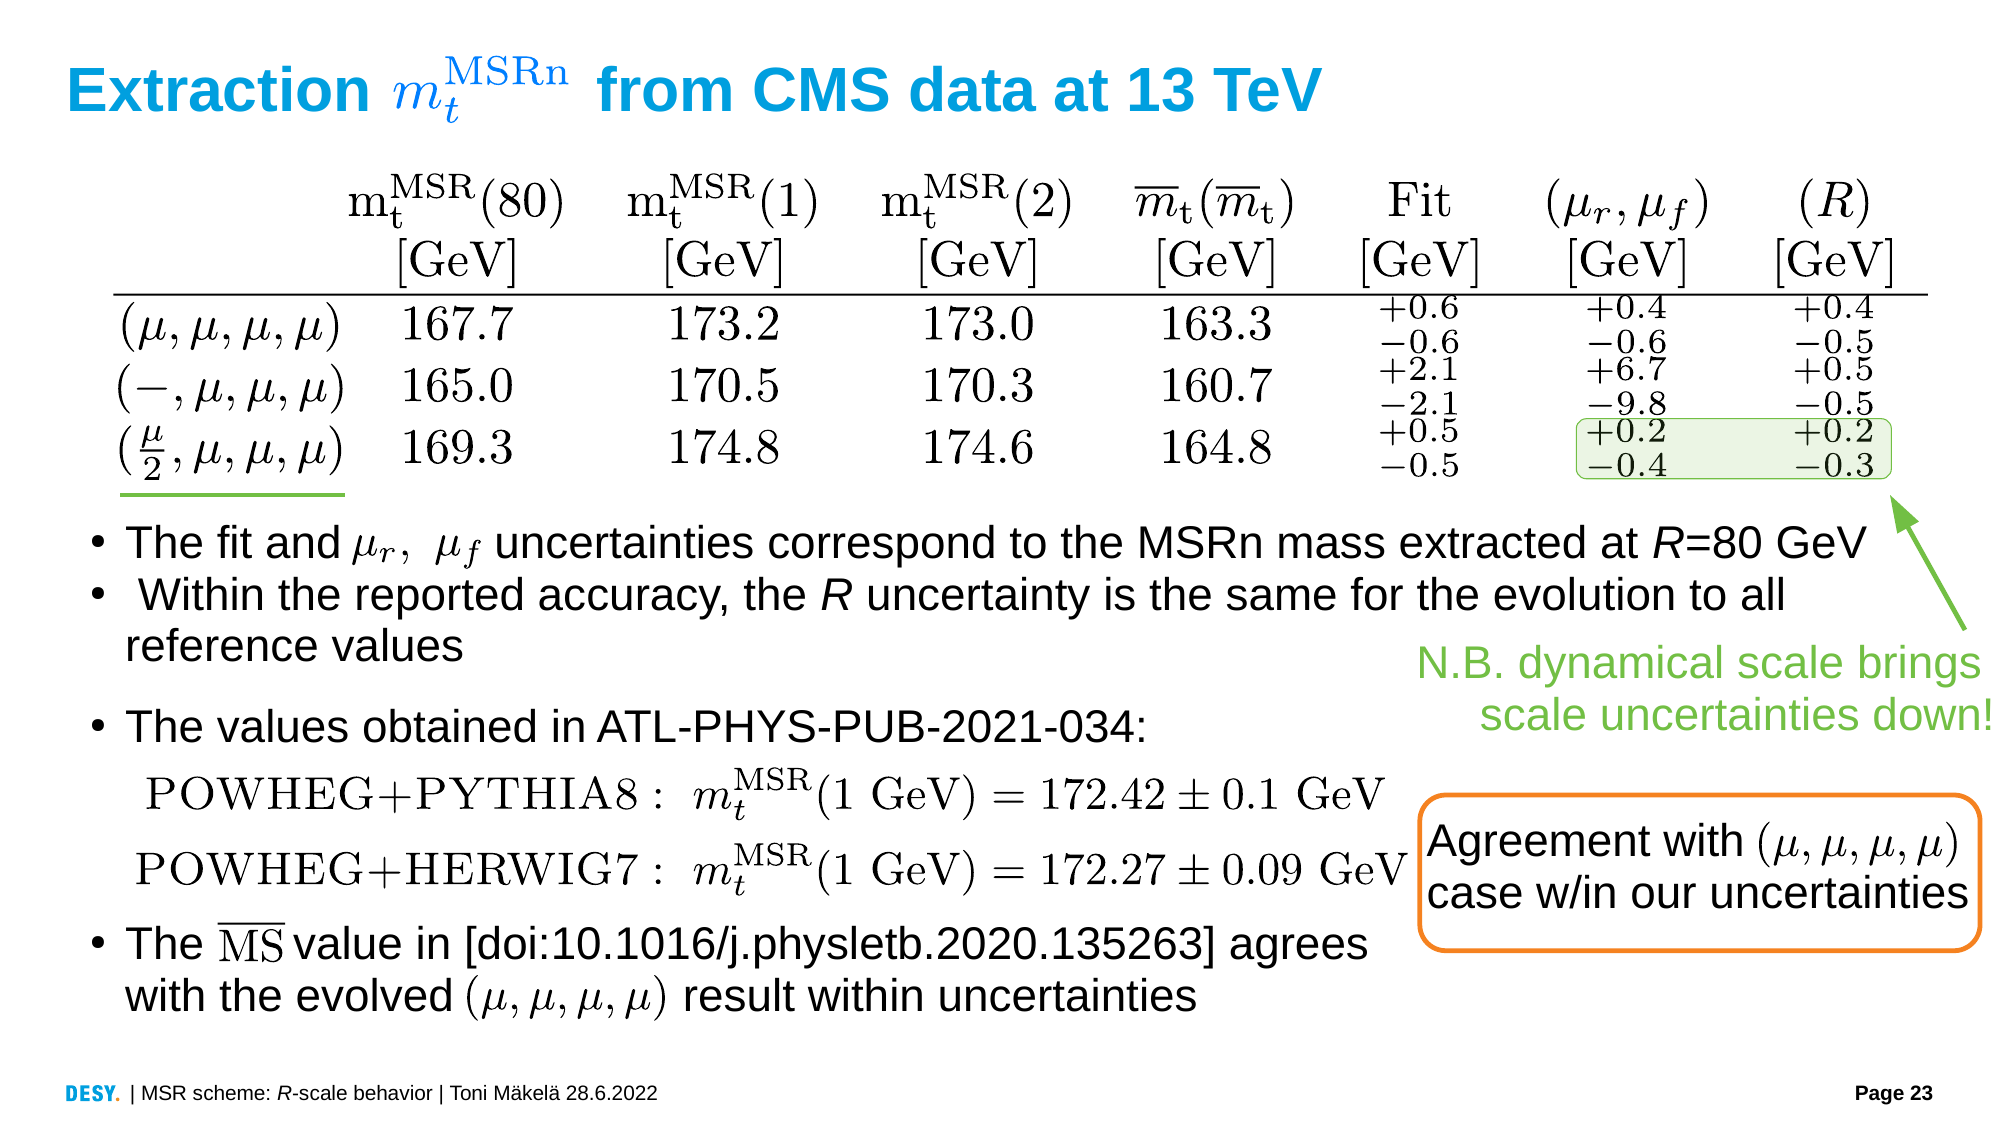

# Extraction from CMS data at 13 TeV
The fit and uncertainties correspond to the MSRn mass extracted at R=80 GeV
 Within the reported accuracy, the R uncertainty is the same for the evolution to all reference values
The values obtained in ATL-PHYS-PUB-2021-034:
The value in [doi:10.1016/j.physletb.2020.135263] agrees
with the evolved result within uncertainties
N.B. dynamical scale brings
scale uncertainties down!
Agreement with
case w/in our uncertainties
| MSR scheme: R-scale behavior | Toni Mäkelä 28.6.2022